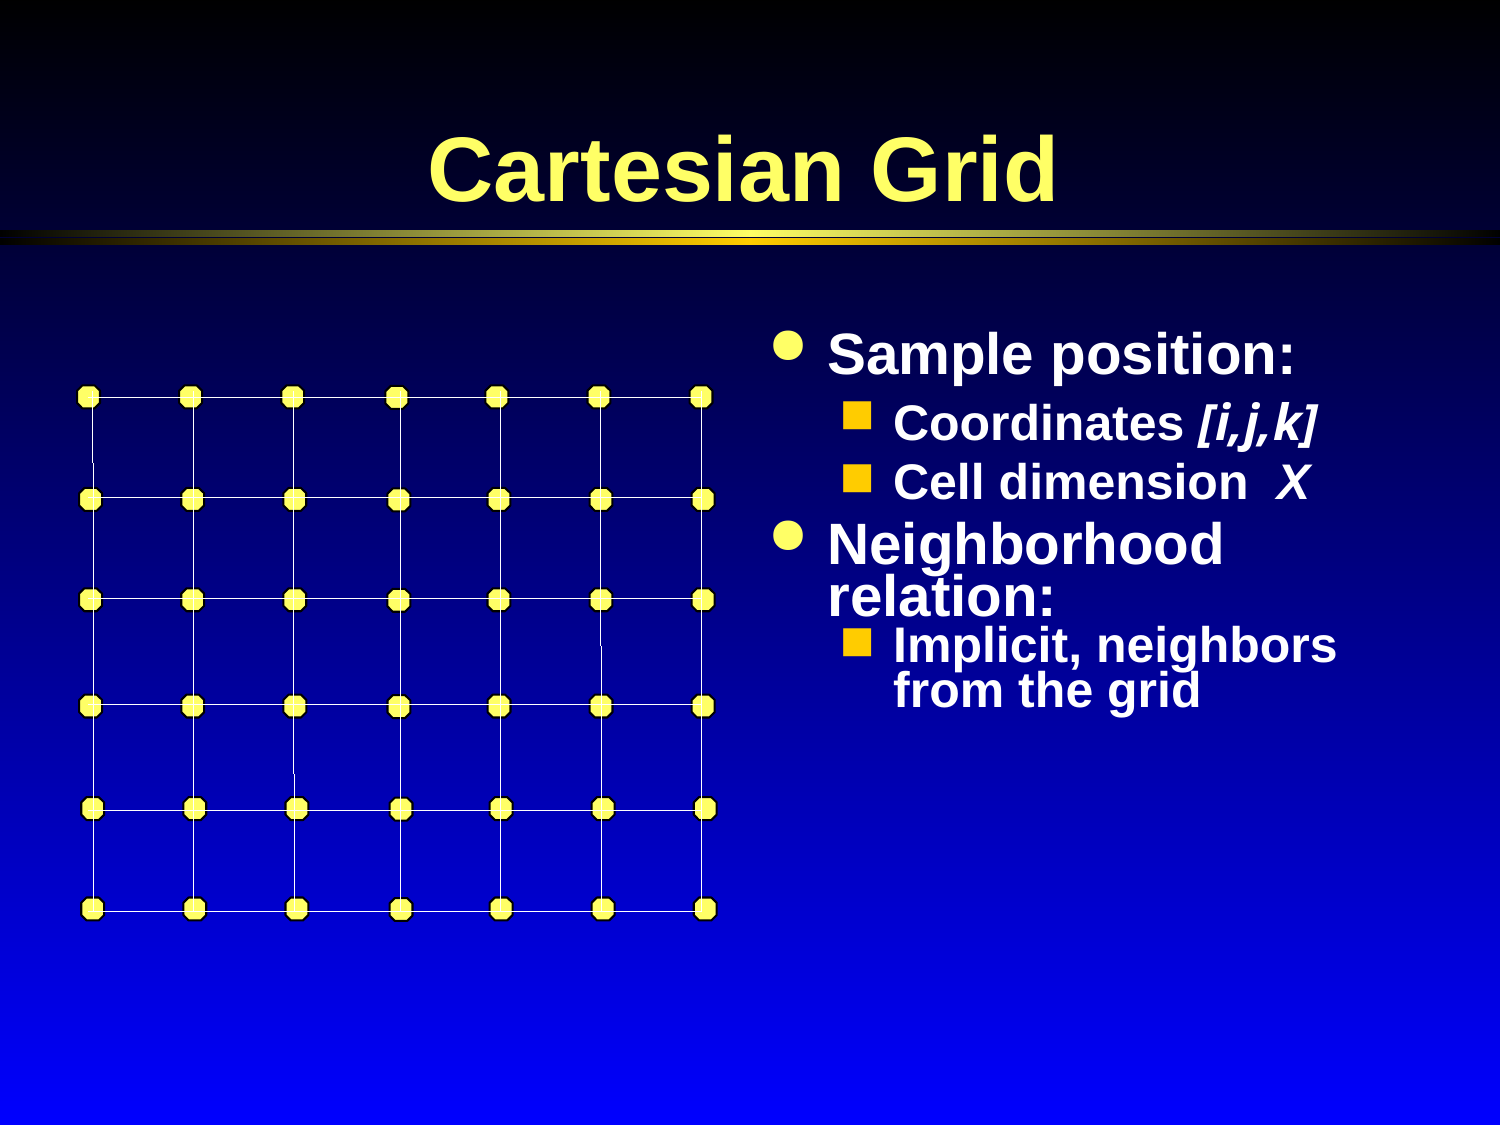

# Cartesian Grid
Sample position:
Coordinates [i,j,k]
Cell dimension X
Neighborhood relation:
Implicit, neighbors from the grid